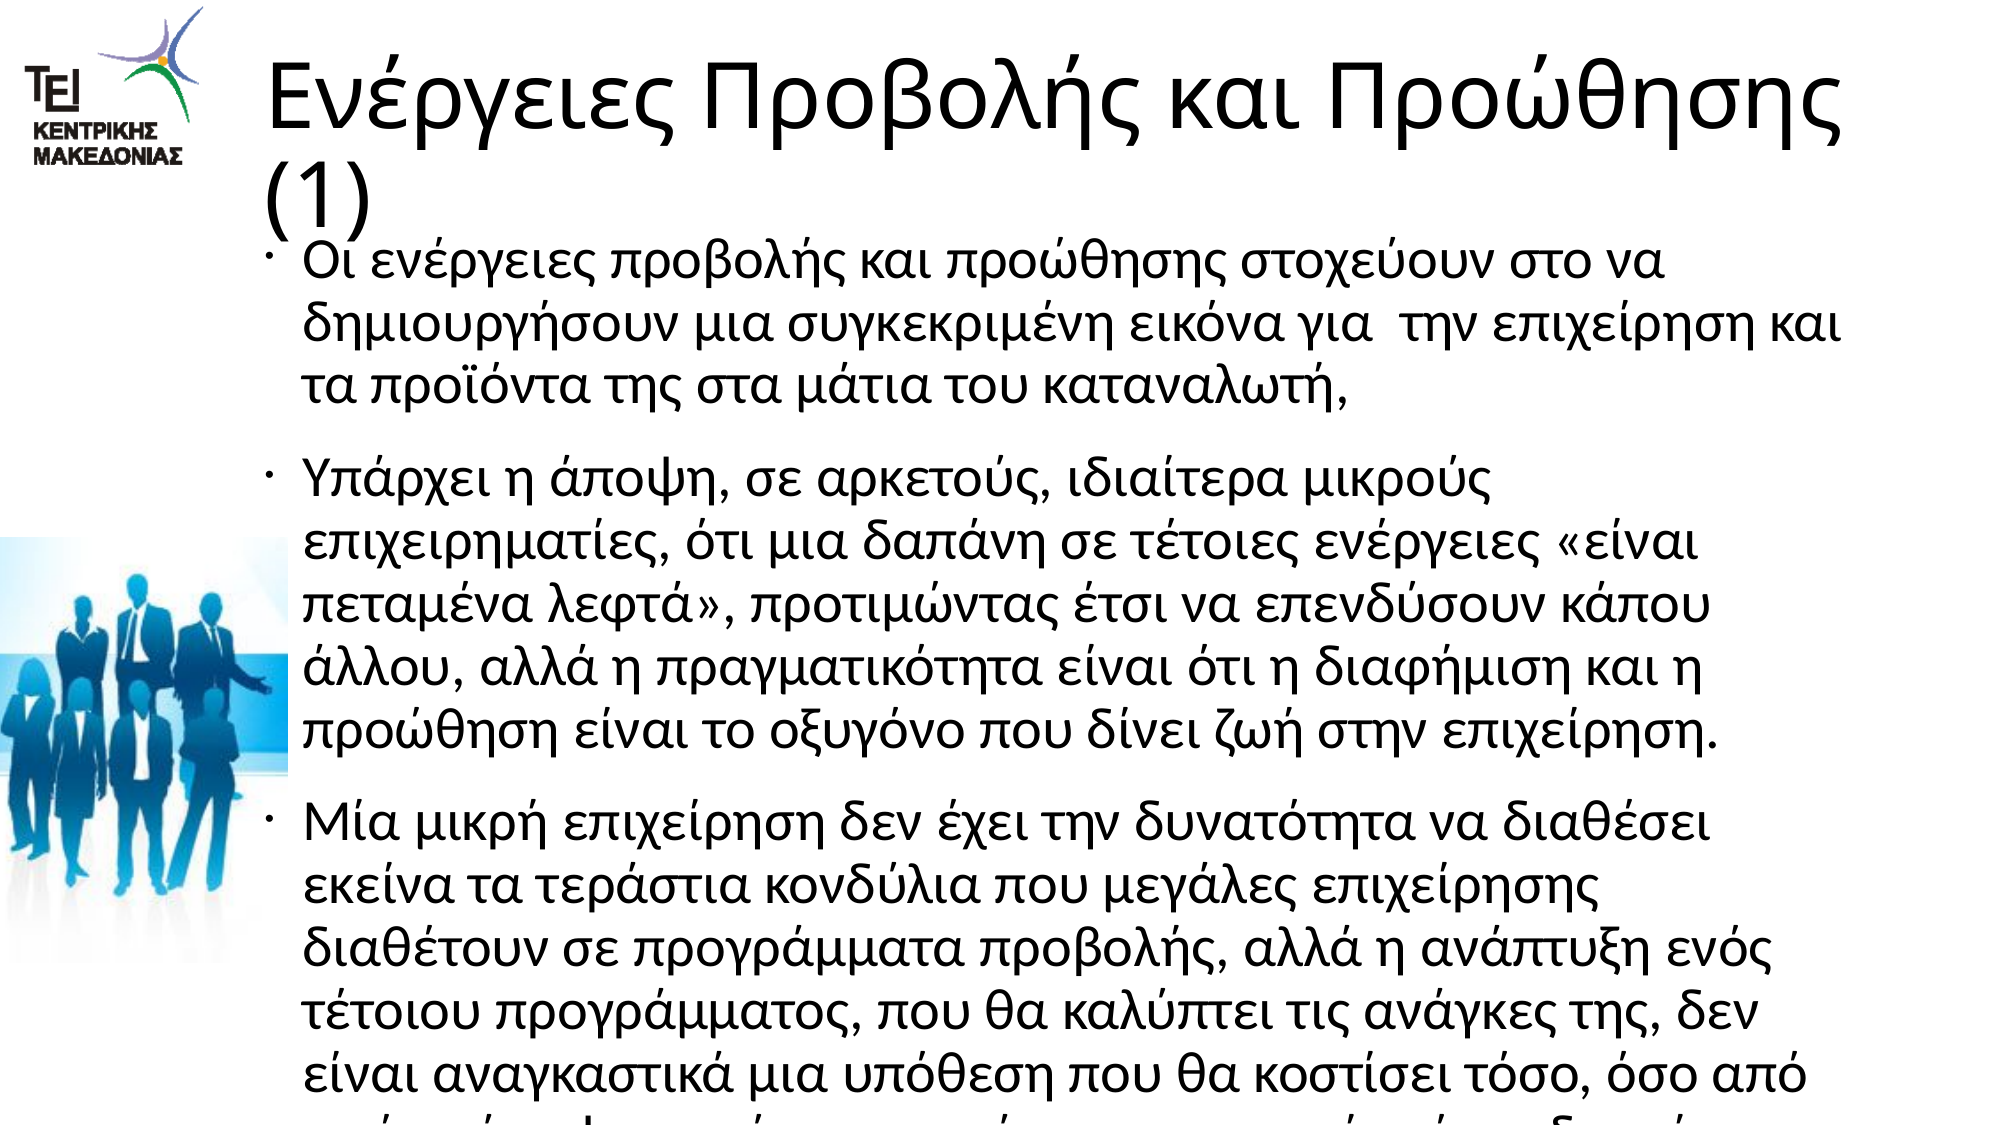

# Ενέργειες Προβολής και Προώθησης (1)
Οι ενέργειες προβολής και προώθησης στοχεύουν στο να δημιουργήσουν μια συγκεκριμένη εικόνα για την επιχείρηση και τα προϊόντα της στα μάτια του καταναλωτή,
Υπάρχει η άποψη, σε αρκετούς, ιδιαίτερα μικρούς επιχειρηματίες, ότι μια δαπάνη σε τέτοιες ενέργειες «είναι πεταμένα λεφτά», προτιμώντας έτσι να επενδύσουν κάπου άλλου, αλλά η πραγματικότητα είναι ότι η διαφήμιση και η προώθηση είναι το οξυγόνο που δίνει ζωή στην επιχείρηση.
Μία μικρή επιχείρηση δεν έχει την δυνατότητα να διαθέσει εκείνα τα τεράστια κονδύλια που μεγάλες επιχείρησης διαθέτουν σε προγράμματα προβολής, αλλά η ανάπτυξη ενός τέτοιου προγράμματος, που θα καλύπτει τις ανάγκες της, δεν είναι αναγκαστικά μια υπόθεση που θα κοστίσει τόσο, όσο από πρώτη άποψη ακούγεται, υπάρχουν αρκετοί τρόποι διαφήμισης, που με χαμηλό κόστος ή και καθόλου κόστος, έχουν αποτελέσματα που σίγουρα δικαιολογούν αυτή την επιλογή.
Για τον μικρό επιχειρηματία, η επιτυχία ή η αποτυχία, είναι προσωπική επιβράβευση ή τιμωρία, οι πελάτες ανταμείβουν ή απορρίπτουν τις ικανότητες και την προσωπικότητα του, και η διαφήμιση και προβολή έχουν σαν στόχο να τονίσουν ακριβώς αυτές τα χαρακτηριστικά, δεν υπάρχει όμως ποιο απογοητευτική κατάσταση για ένα υποψήφιο πελάτη όταν αντιλαμβάνεται ότι όλα αυτά δεν είναι τίποτα άλλα παρά ένα ωραίο περιτύλιγμα.